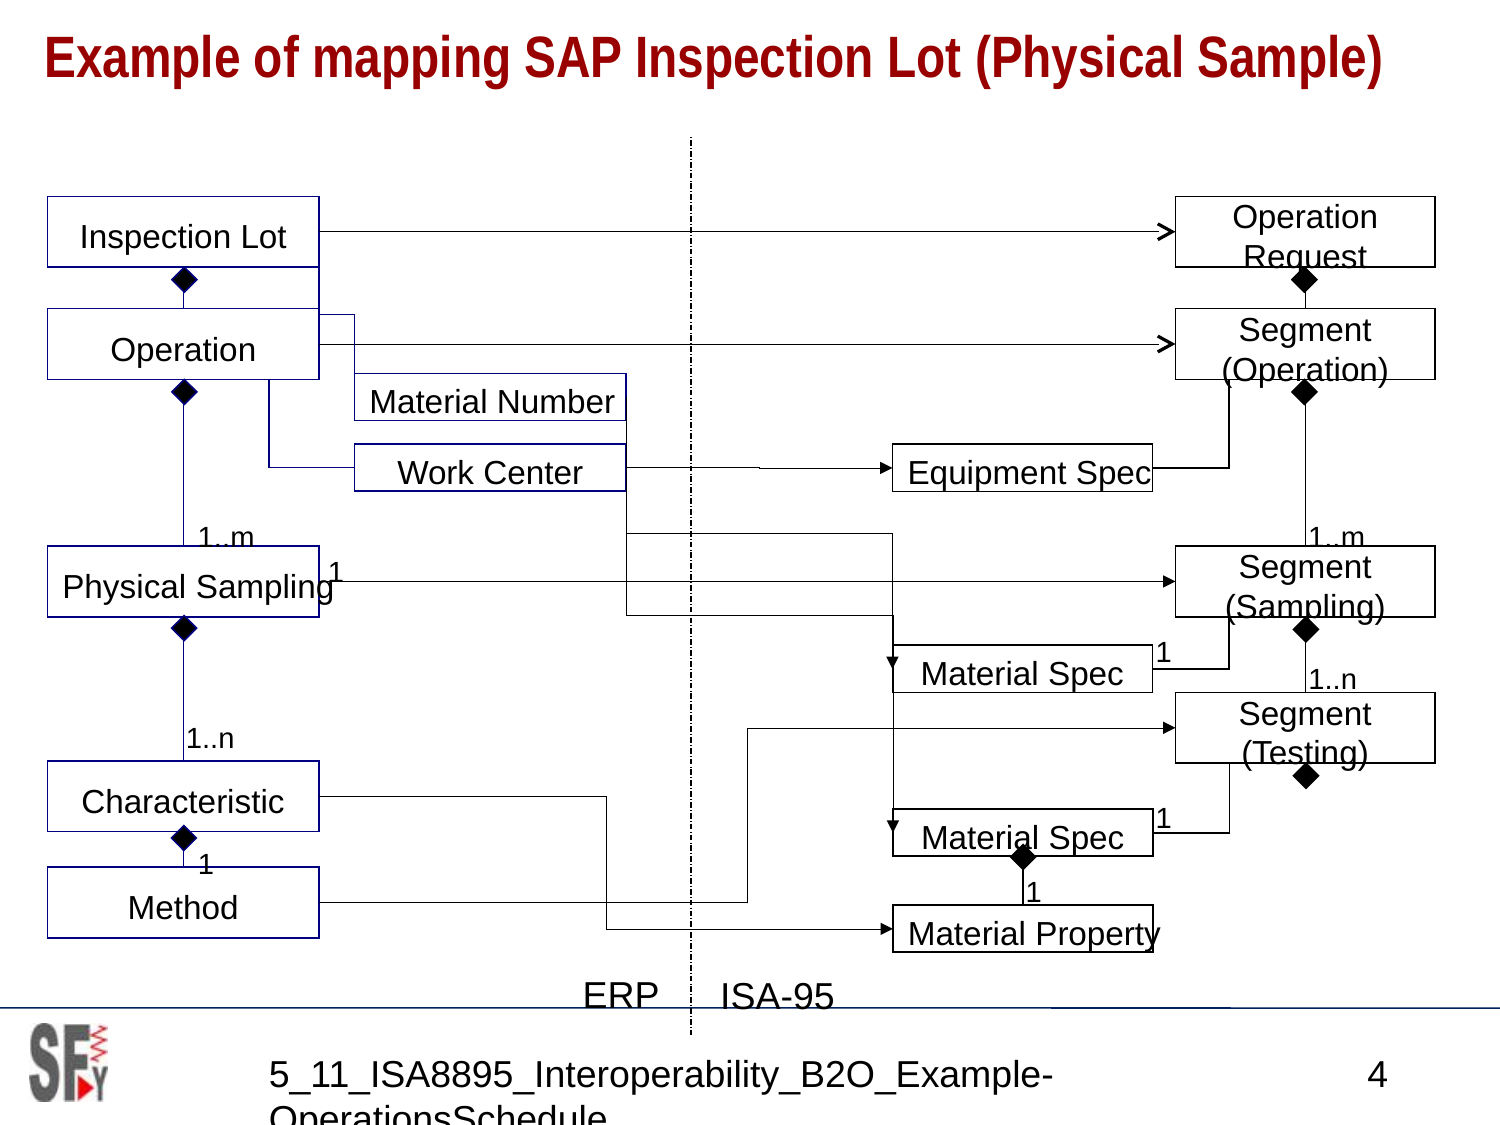

# Example of mapping SAP Inspection Lot (Physical Sample)
Inspection Lot
Operation
Request
Operation
Segment
(Operation)
Material Number
Work Center
Equipment Spec
1..m
1..m
1
Physical Sampling
Segment
(Sampling)
1
Material Spec
1..n
Segment
(Testing)
1..n
Characteristic
1
Material Spec
1
1
Method
Material Property
ERP
ISA-95
5_11_ISA8895_Interoperability_B2O_Example-OperationsSchedule